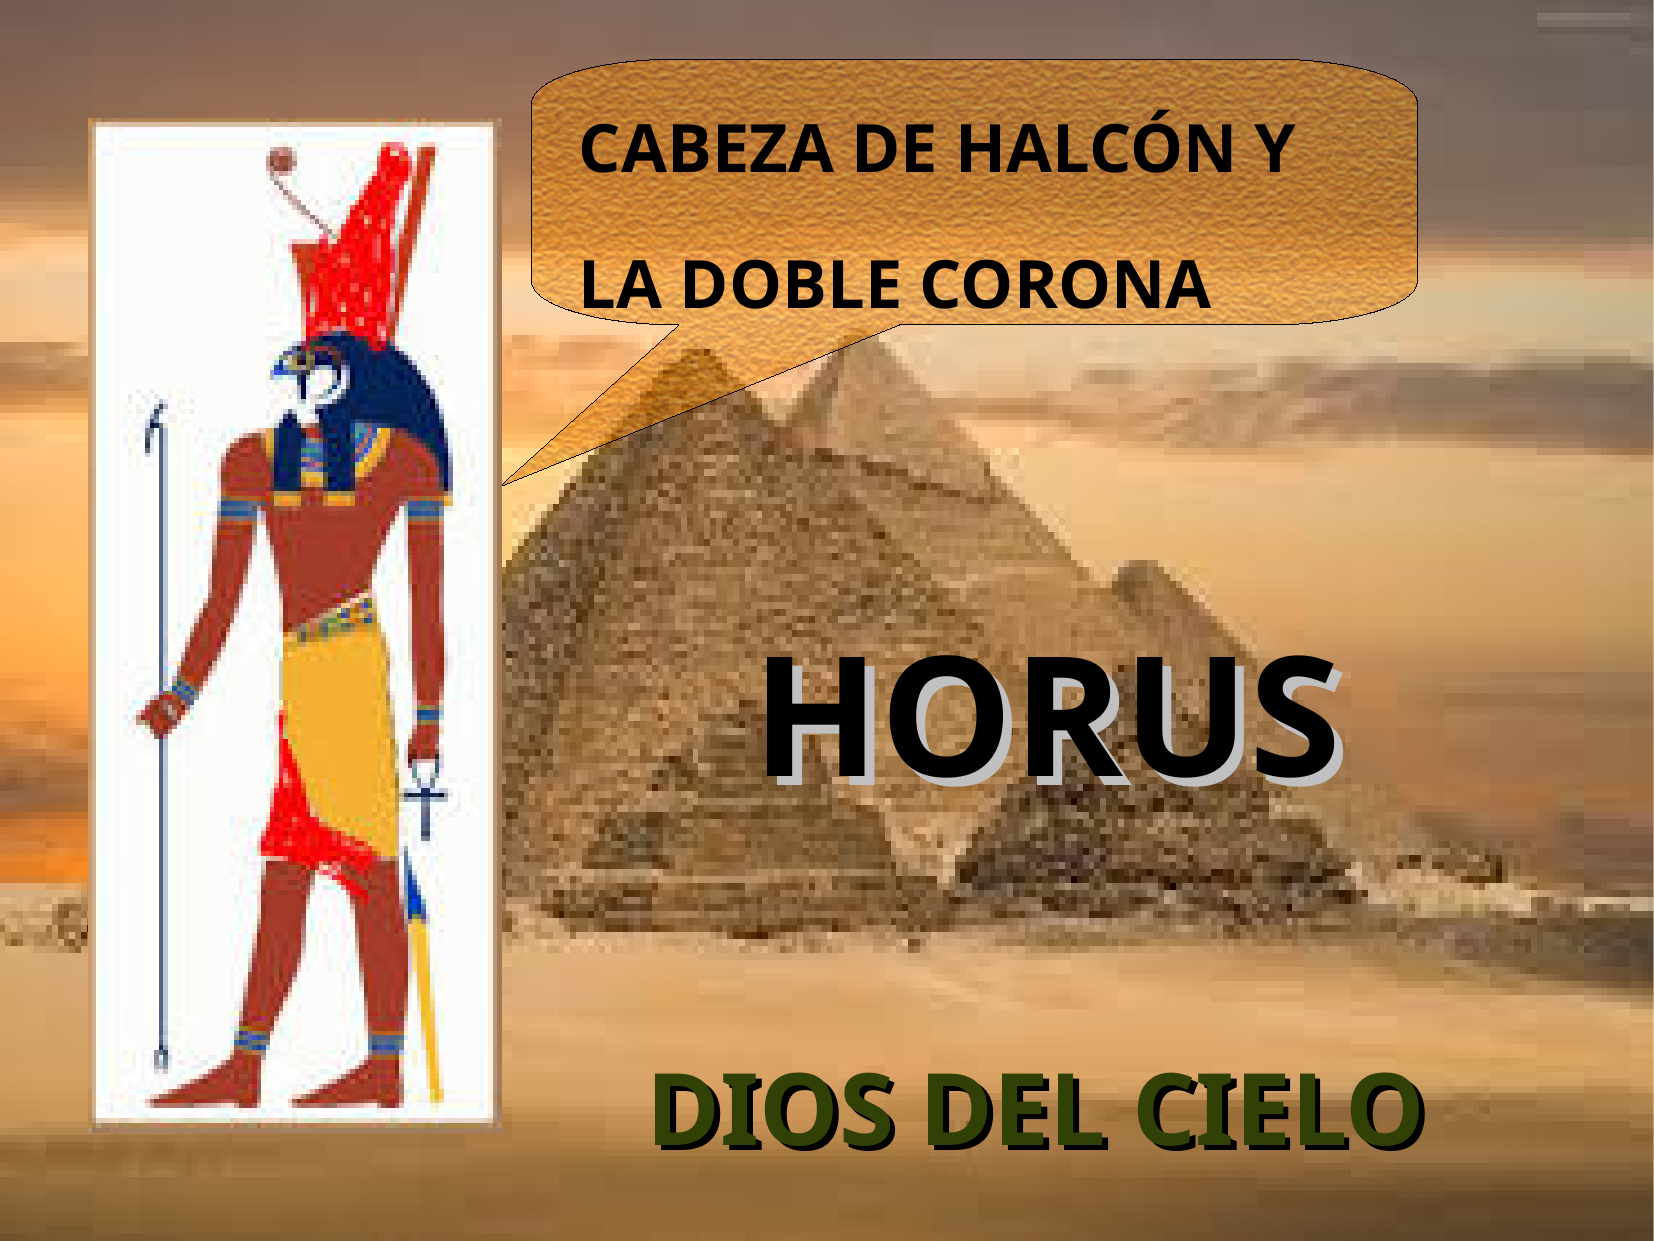

CABEZA DE HALCÓN Y
LA DOBLE CORONA
HORUS
DIOS DEL CIELO